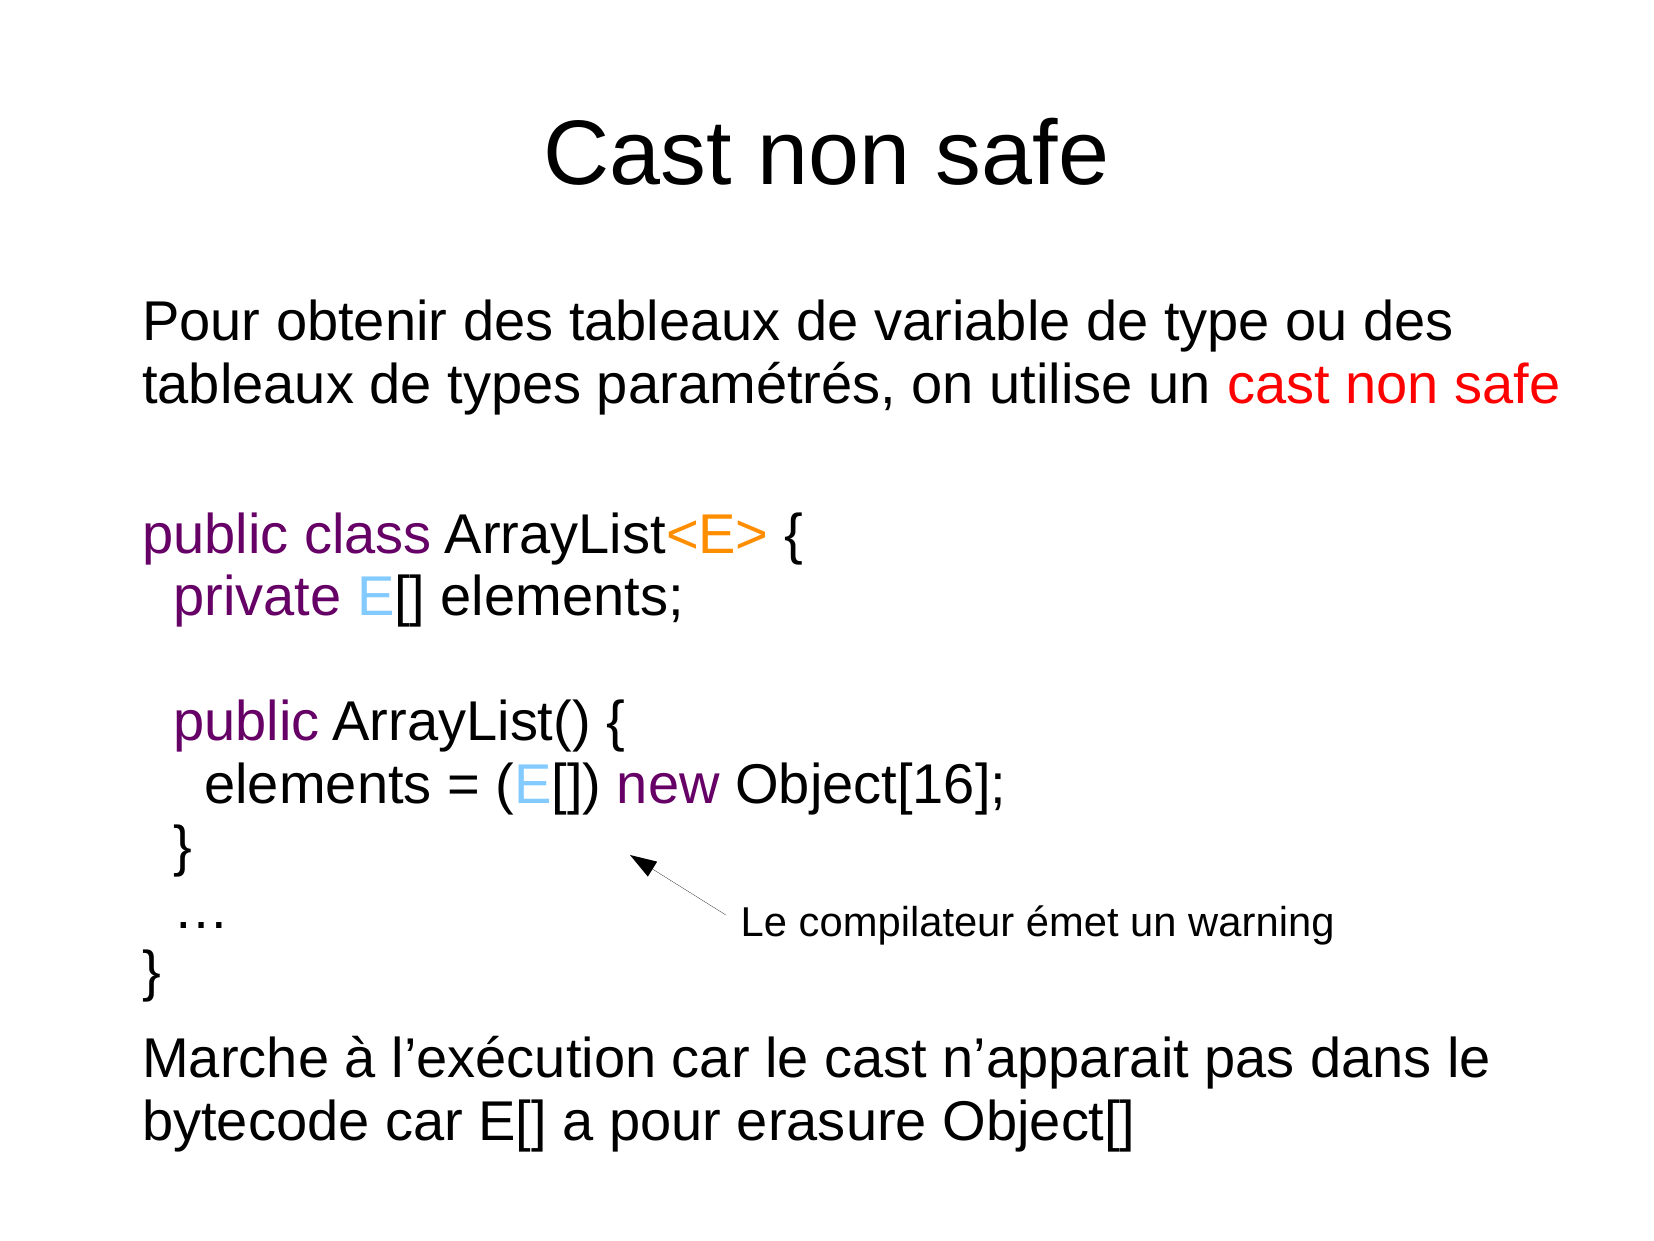

# Cast non safe
Pour obtenir des tableaux de variable de type ou des tableaux de types paramétrés, on utilise un cast non safe
public class ArrayList<E> {
 private E[] elements;
 public ArrayList() {
 elements = (E[]) new Object[16];
 }
 …
}
Marche à l’exécution car le cast n’apparait pas dans le bytecode car E[] a pour erasure Object[]
Le compilateur émet un warning